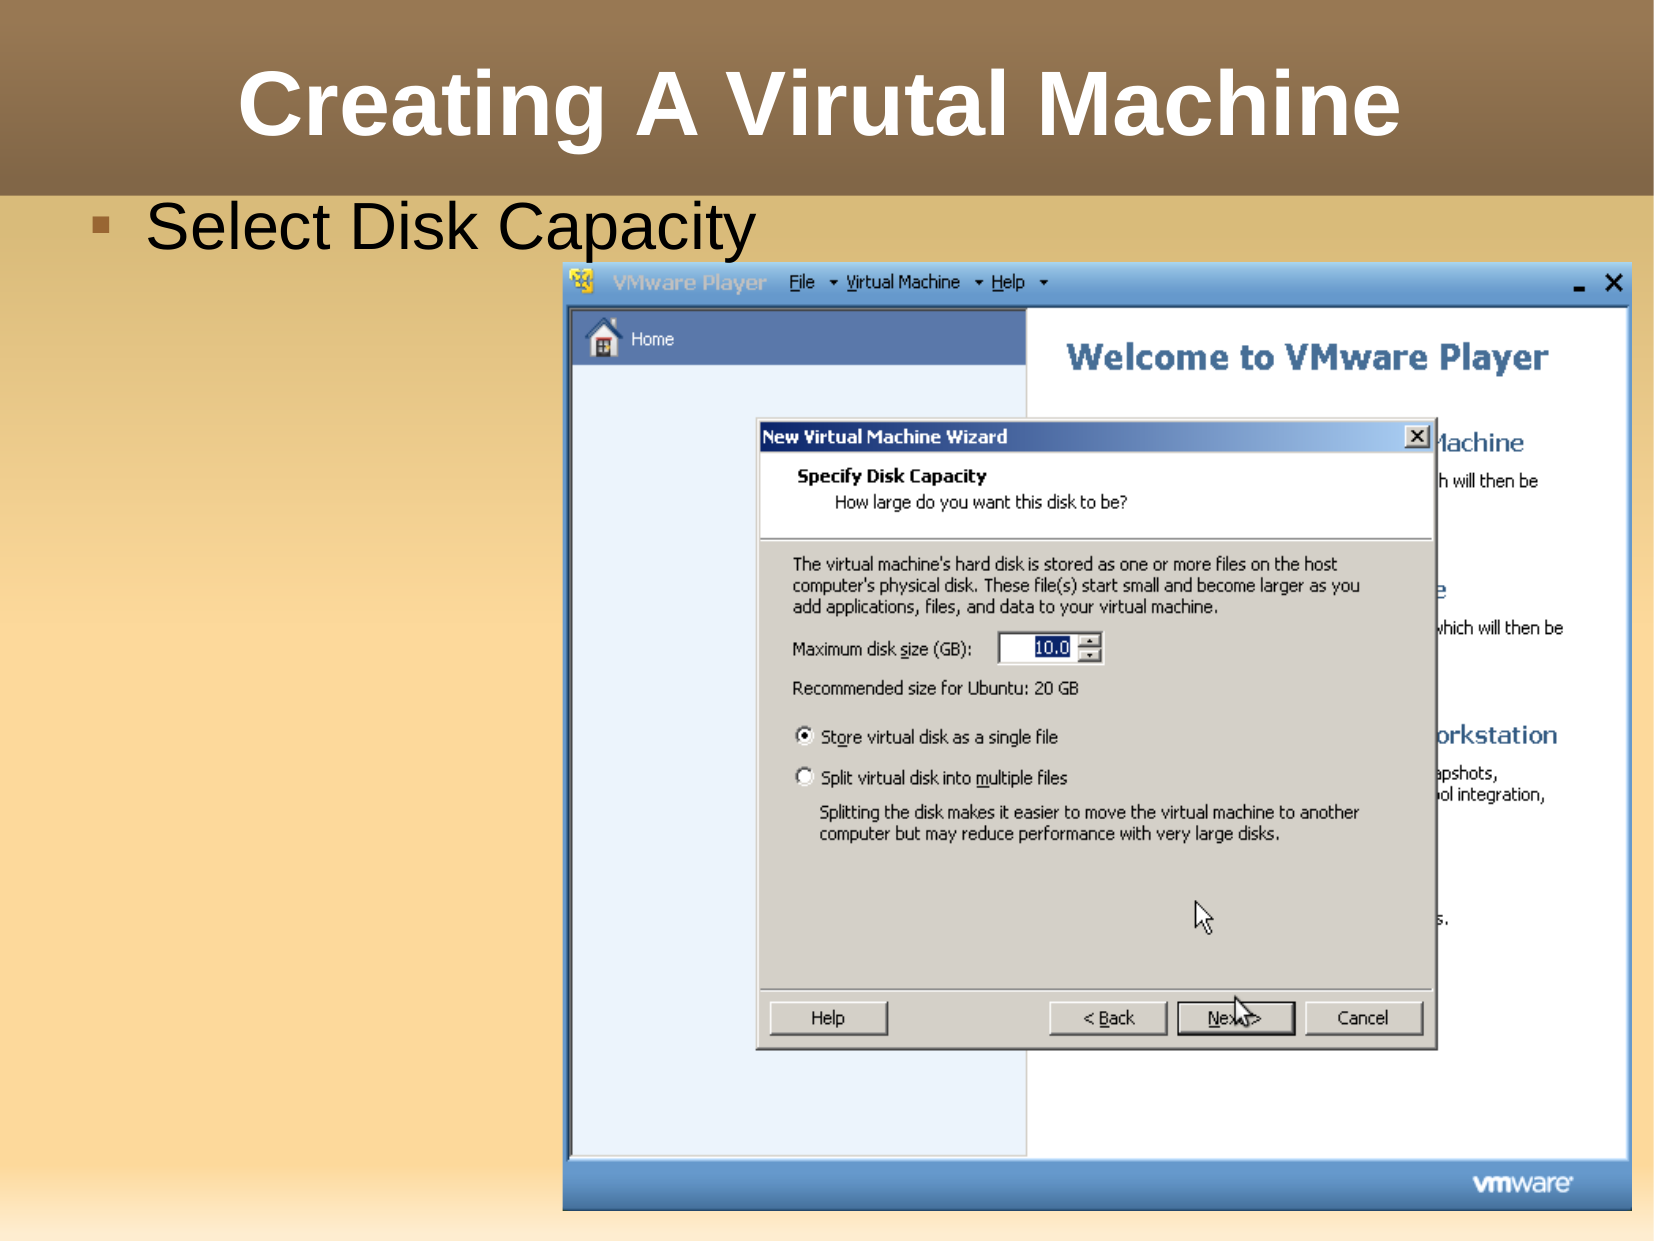

# Creating A Virutal Machine
Select Disk Capacity